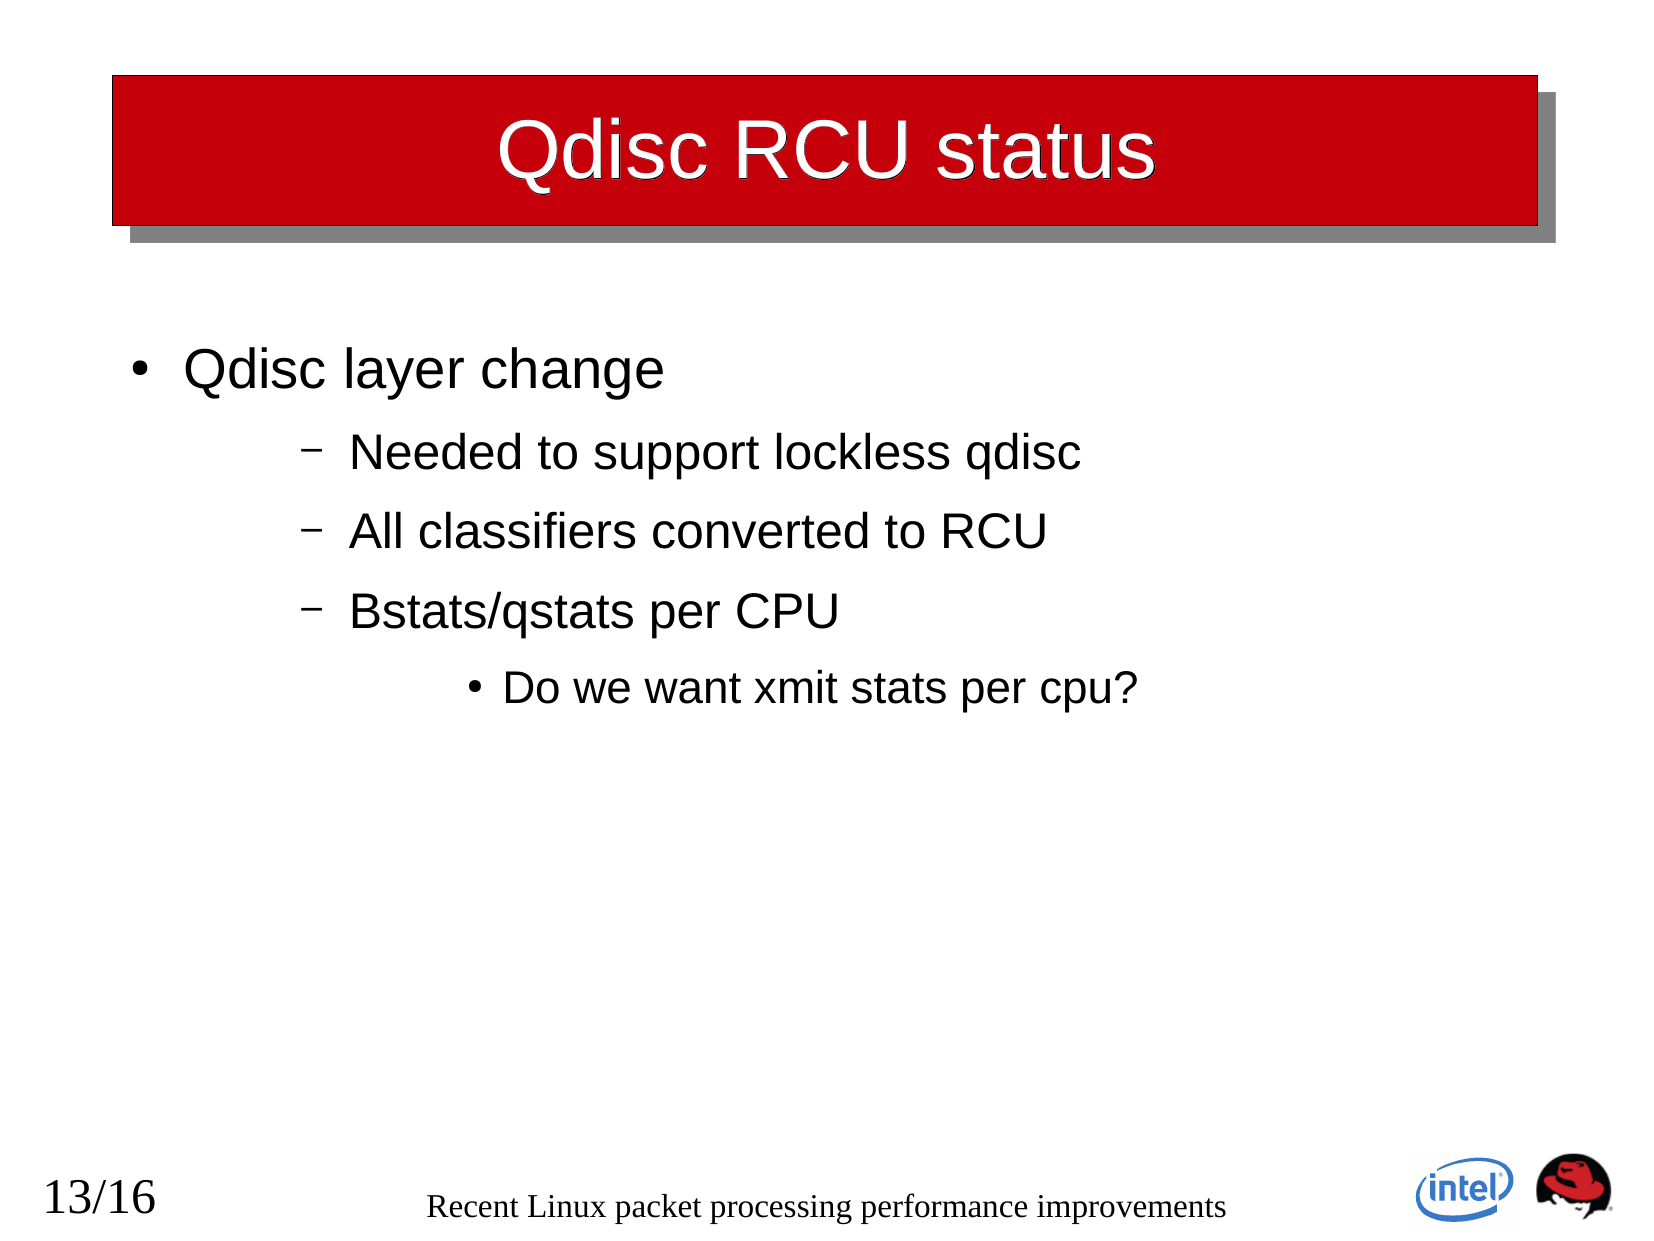

# Qdisc RCU status
Qdisc layer change
Needed to support lockless qdisc
All classifiers converted to RCU
Bstats/qstats per CPU
Do we want xmit stats per cpu?